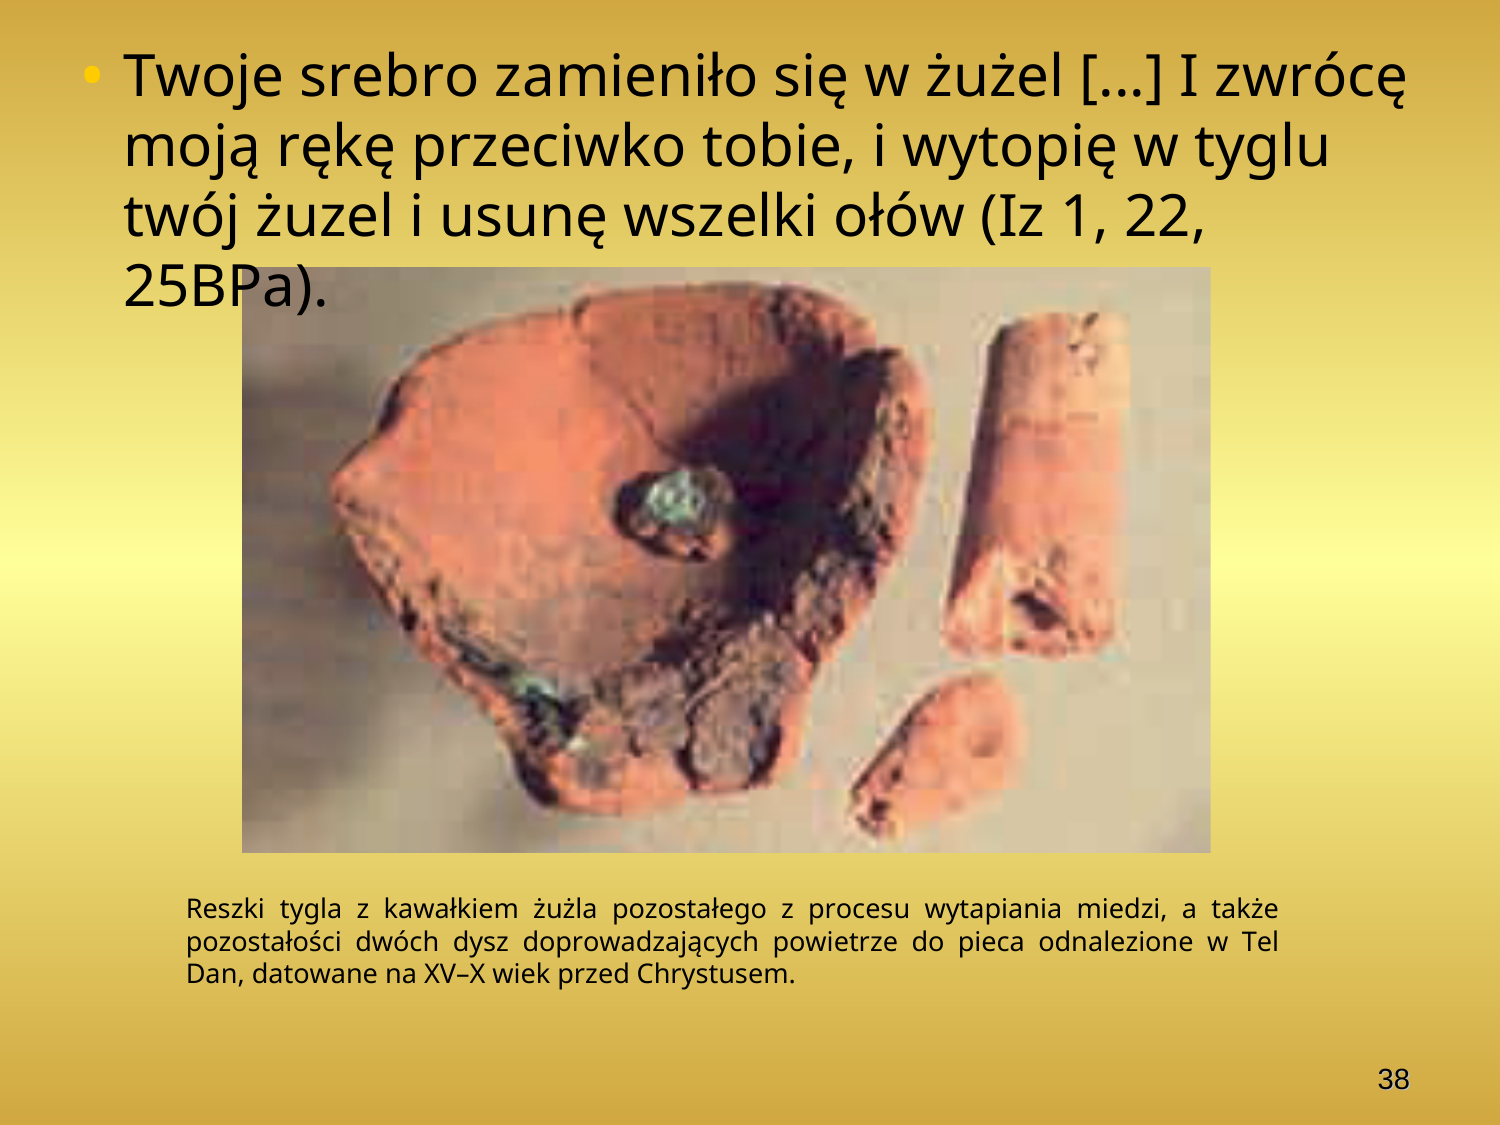

# Twoje srebro zamieniło się w żużel [...] I zwrócę moją rękę przeciwko tobie, i wytopię w tyglu twój żuzel i usunę wszelki ołów (Iz 1, 22, 25BPa).
Reszki tygla z kawałkiem żużla pozostałego z procesu wytapiania miedzi, a także pozostałości dwóch dysz doprowadzających powietrze do pieca odnalezione w Tel Dan, datowane na XV–X wiek przed Chrystusem.